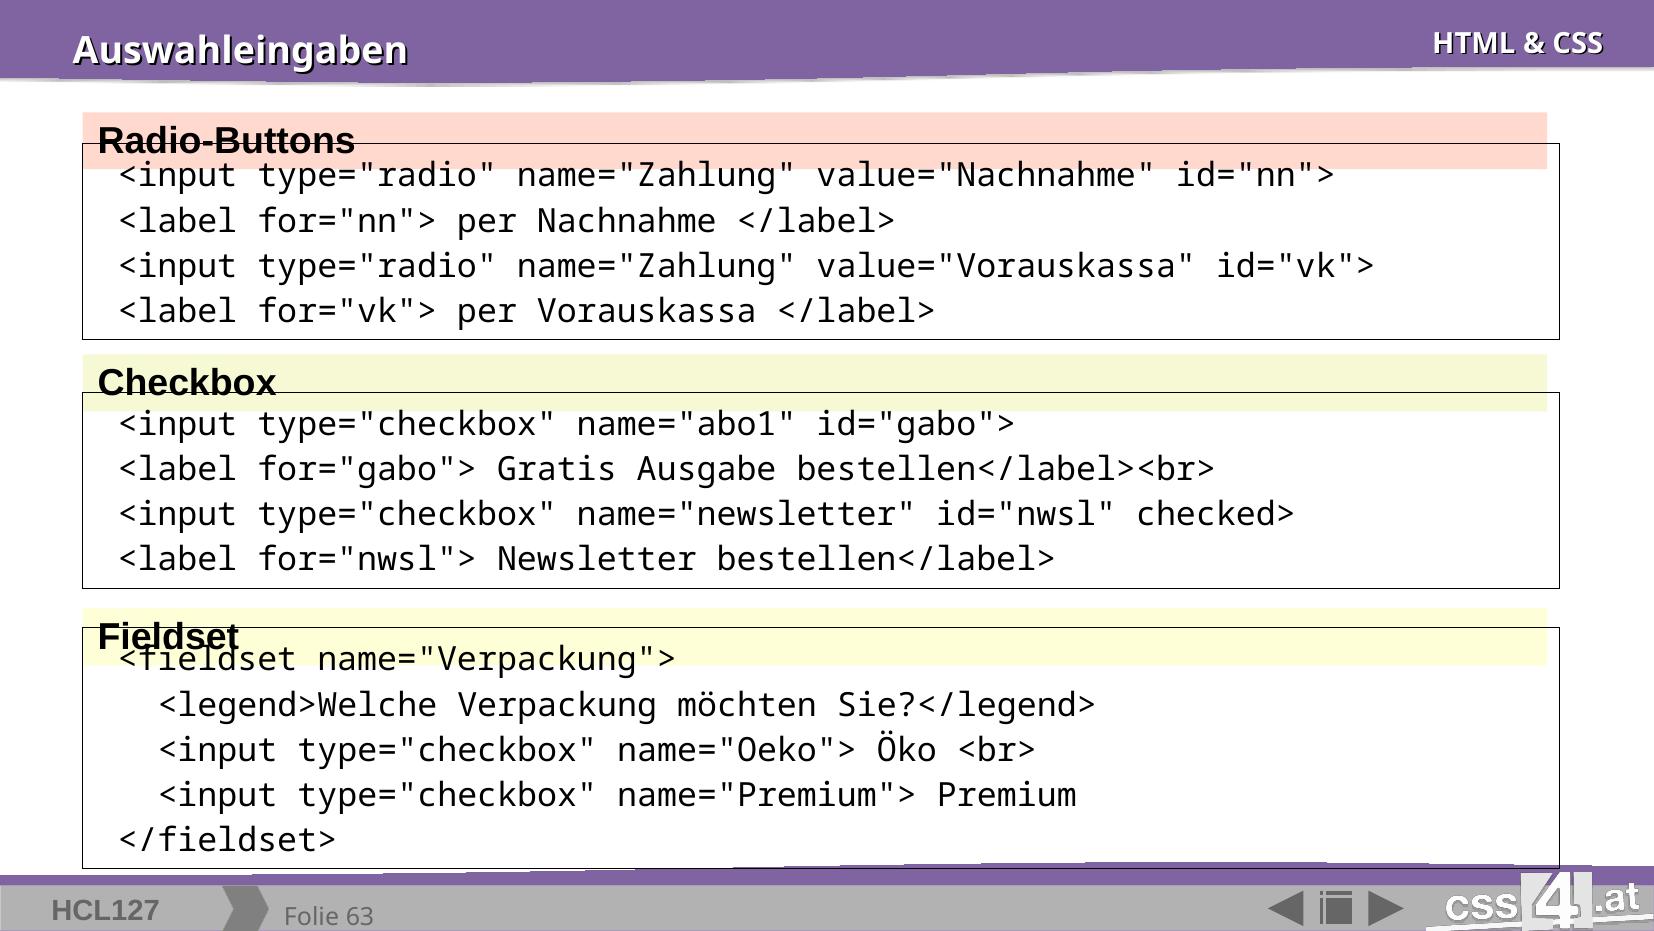

HTML & CSS
Auswahleingaben
Radio-Buttons
 <input type="radio" name="Zahlung" value="Nachnahme" id="nn">
 <label for="nn"> per Nachnahme </label>
 <input type="radio" name="Zahlung" value="Vorauskassa" id="vk">
 <label for="vk"> per Vorauskassa </label>
Checkbox
 <input type="checkbox" name="abo1" id="gabo">
 <label for="gabo"> Gratis Ausgabe bestellen</label><br>
 <input type="checkbox" name="newsletter" id="nwsl" checked>
 <label for="nwsl"> Newsletter bestellen</label>
Fieldset
 <fieldset name="Verpackung">
 <legend>Welche Verpackung möchten Sie?</legend>
 <input type="checkbox" name="Oeko"> Öko <br>
 <input type="checkbox" name="Premium"> Premium
 </fieldset>
HCL127
Folie